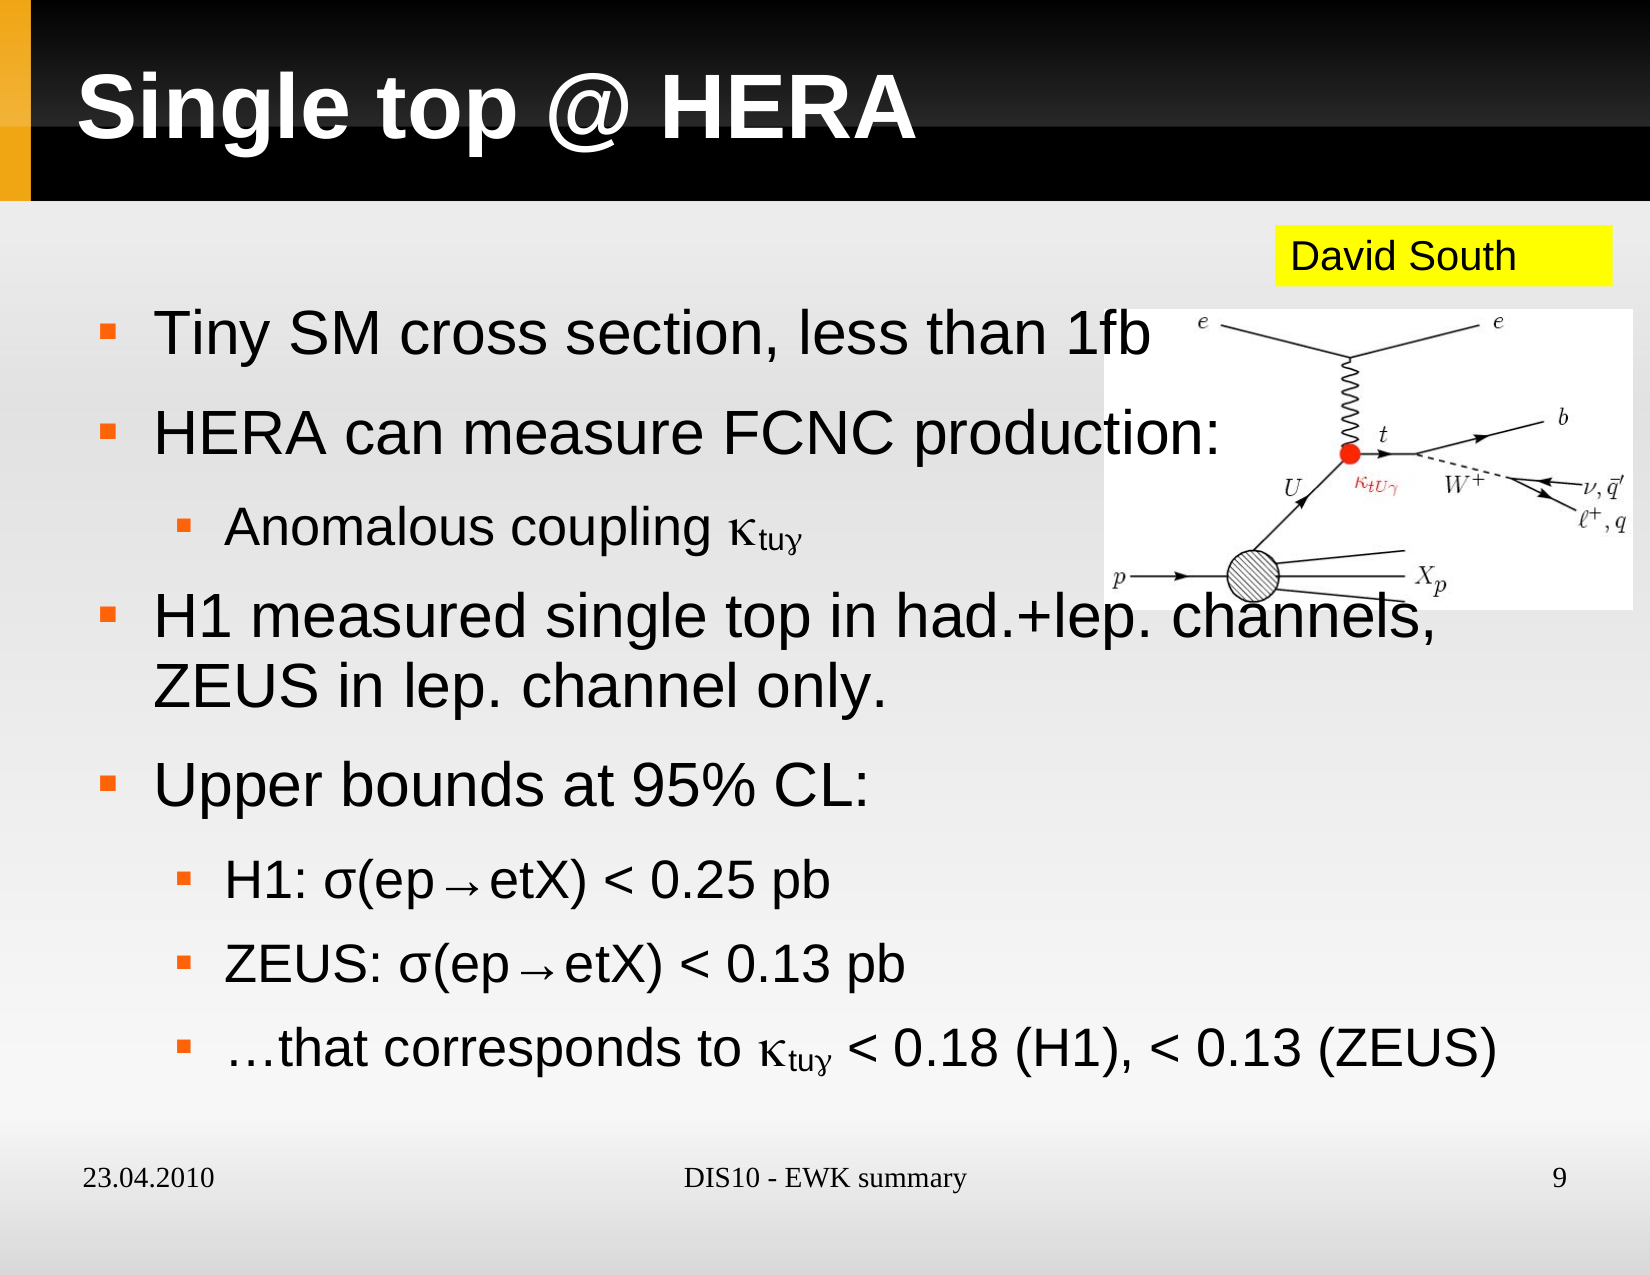

# Single top @ HERA
David South
Tiny SM cross section, less than 1fb
HERA can measure FCNC production:
Anomalous coupling ktug
H1 measured single top in had.+lep. channels, ZEUS in lep. channel only.
Upper bounds at 95% CL:
H1: σ(ep→etX) < 0.25 pb
ZEUS: σ(ep→etX) < 0.13 pb
…that corresponds to ktug < 0.18 (H1), < 0.13 (ZEUS)
23.04.2010
9